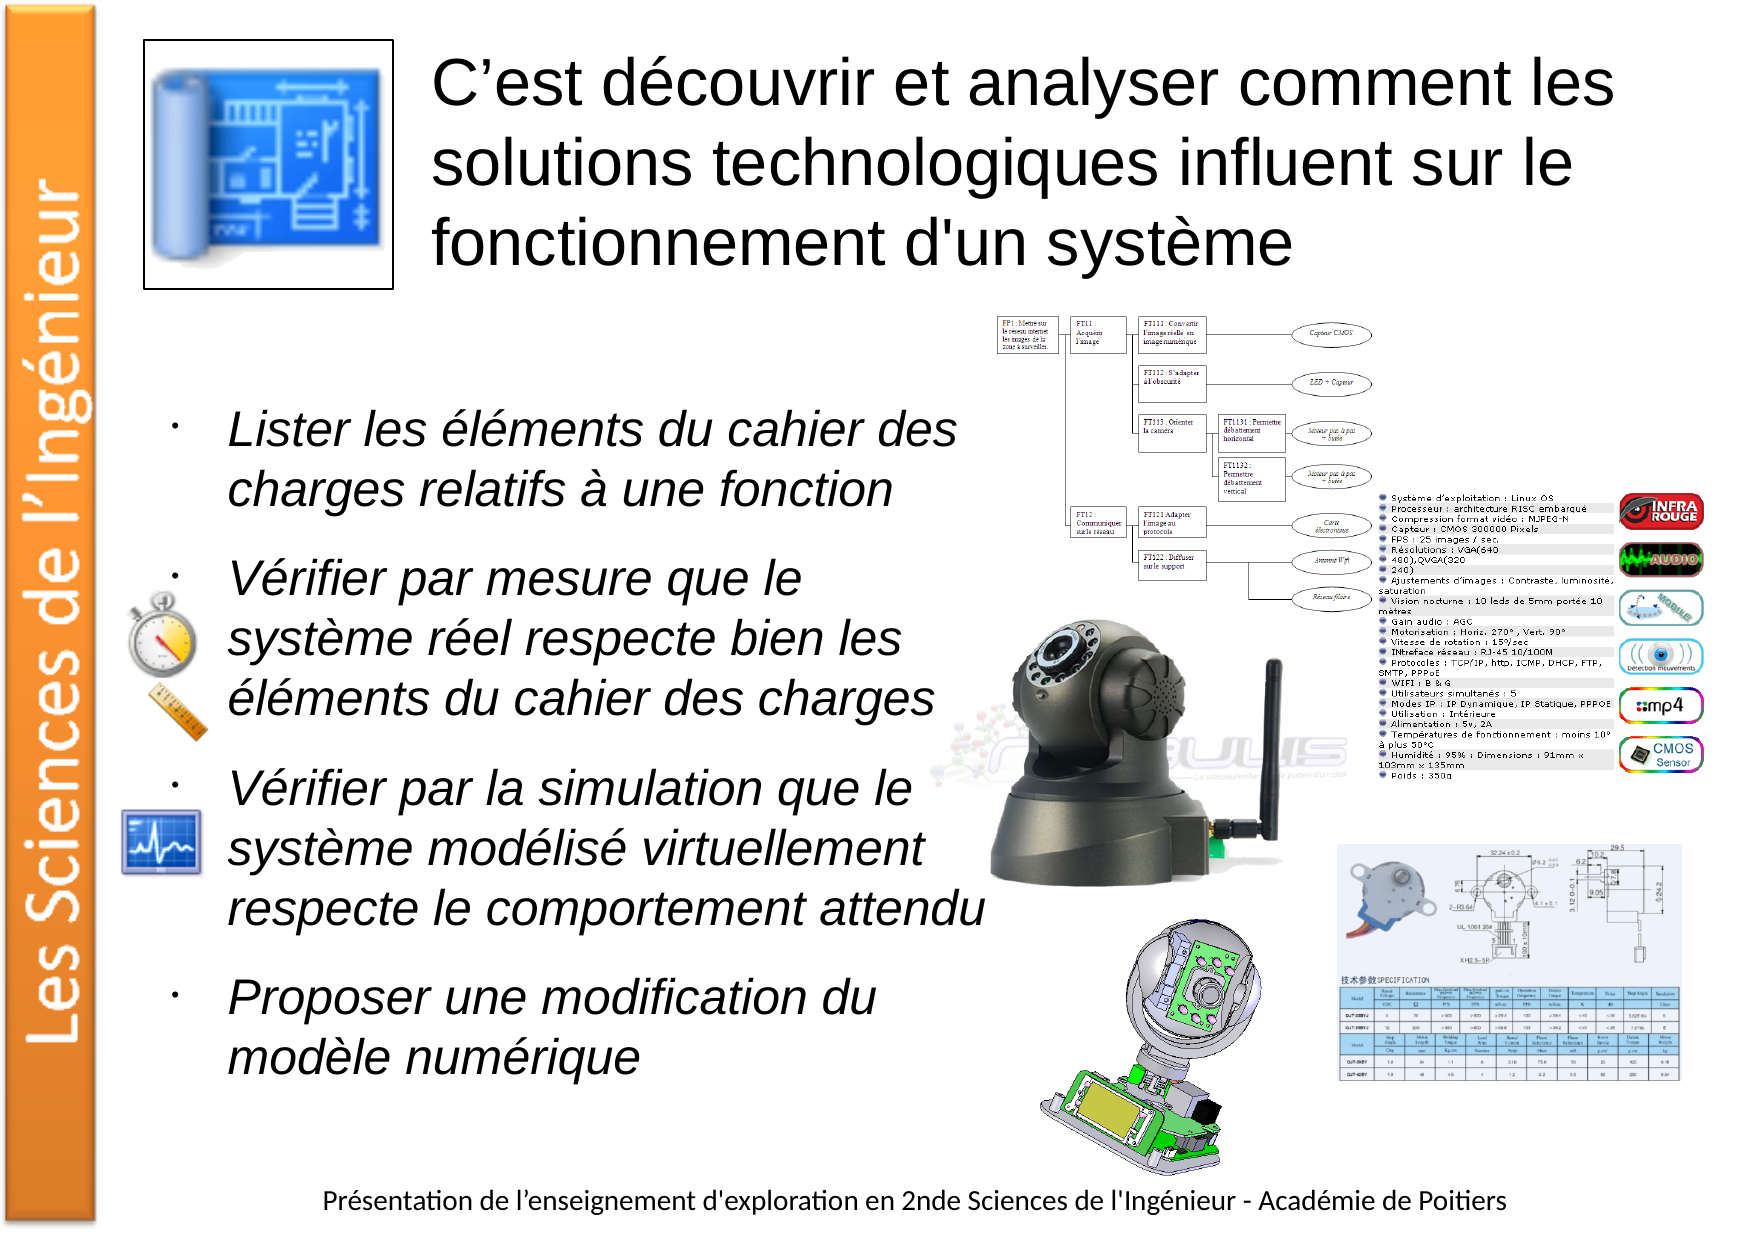

# C’est découvrir et analyser comment les solutions technologiques influent sur le fonctionnement d'un système
Lister les éléments du cahier des charges relatifs à une fonction
Vérifier par mesure que le système réel respecte bien les éléments du cahier des charges
Vérifier par la simulation que le système modélisé virtuellement respecte le comportement attendu
Proposer une modification du modèle numérique
Présentation de l’enseignement d'exploration en 2nde Sciences de l'Ingénieur - Académie de Poitiers